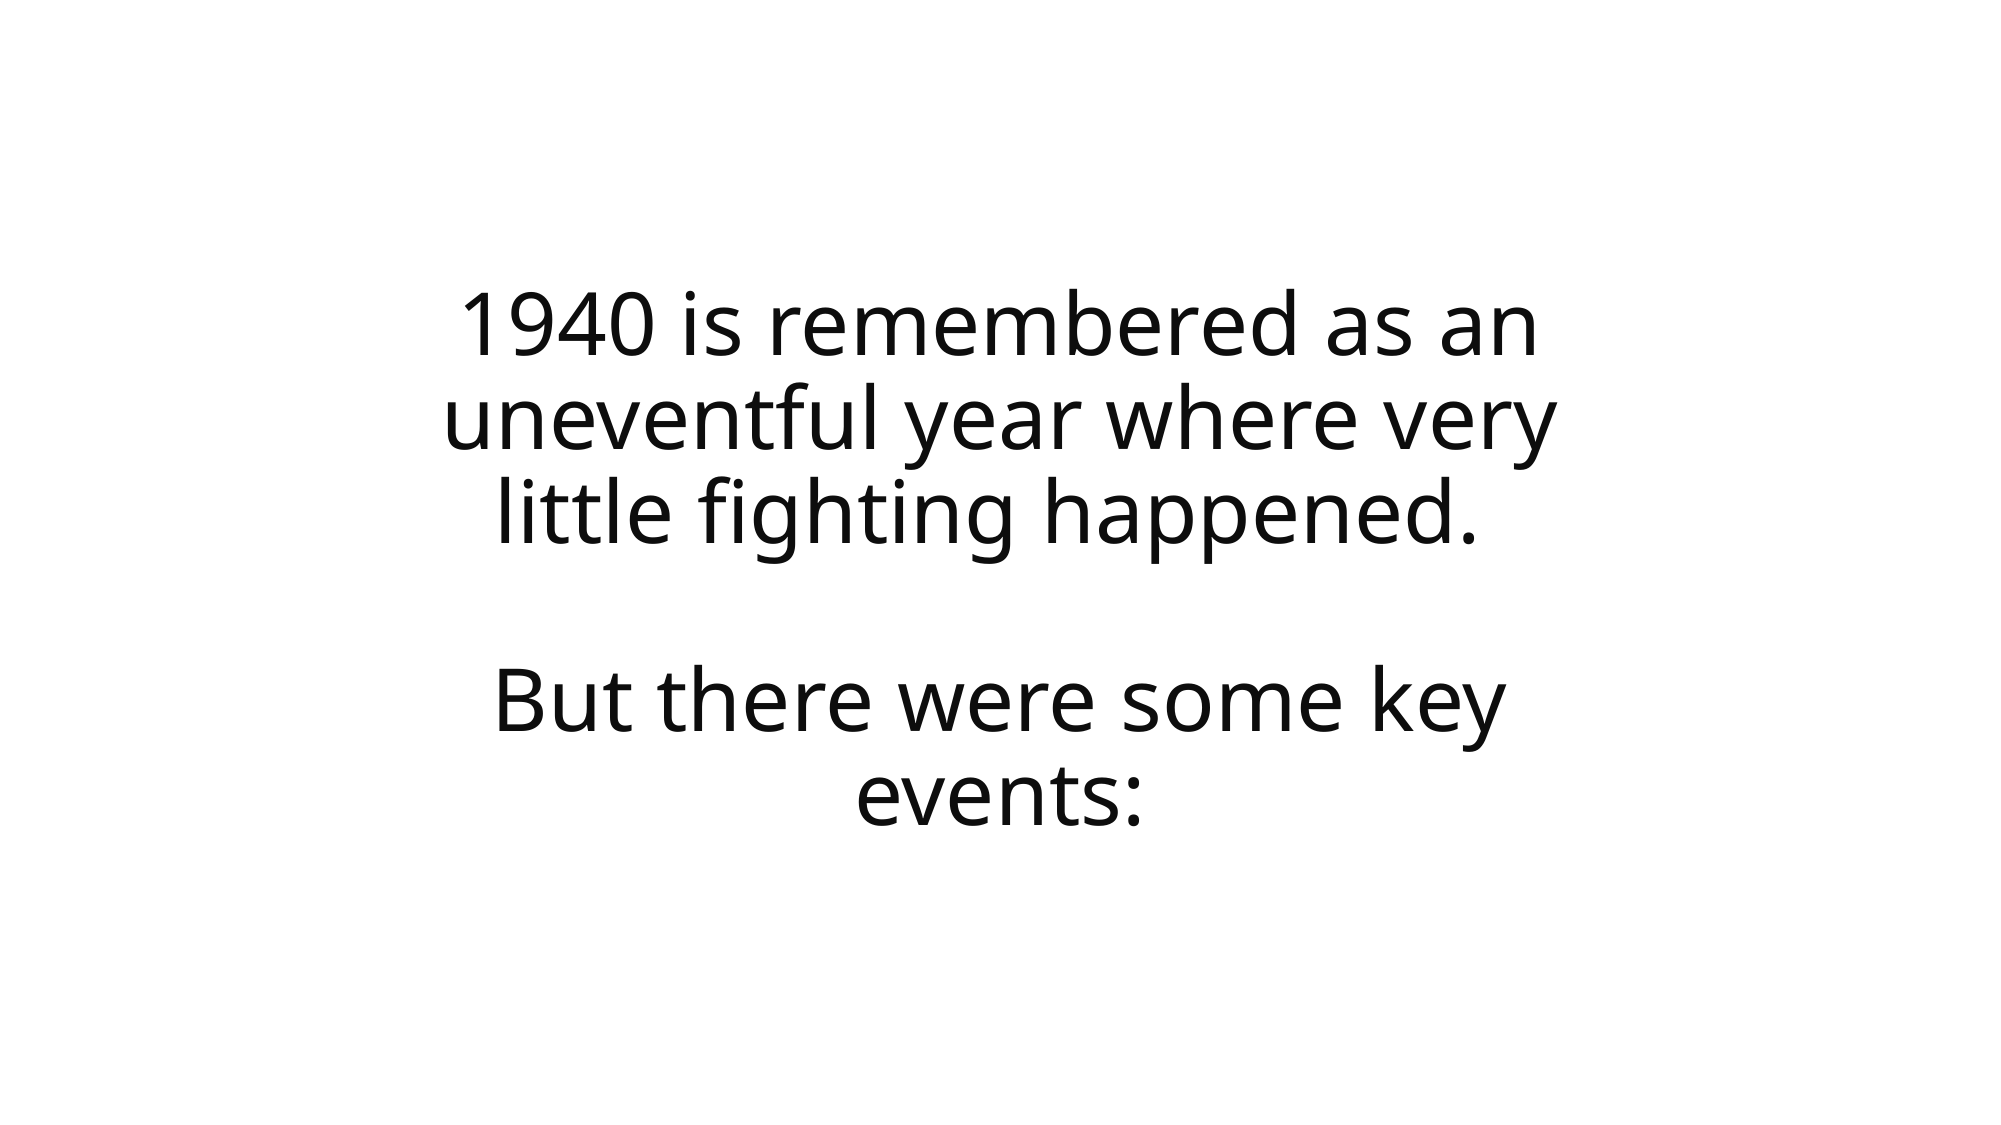

# 1940 is remembered as an uneventful year where very little fighting happened. But there were some key events: